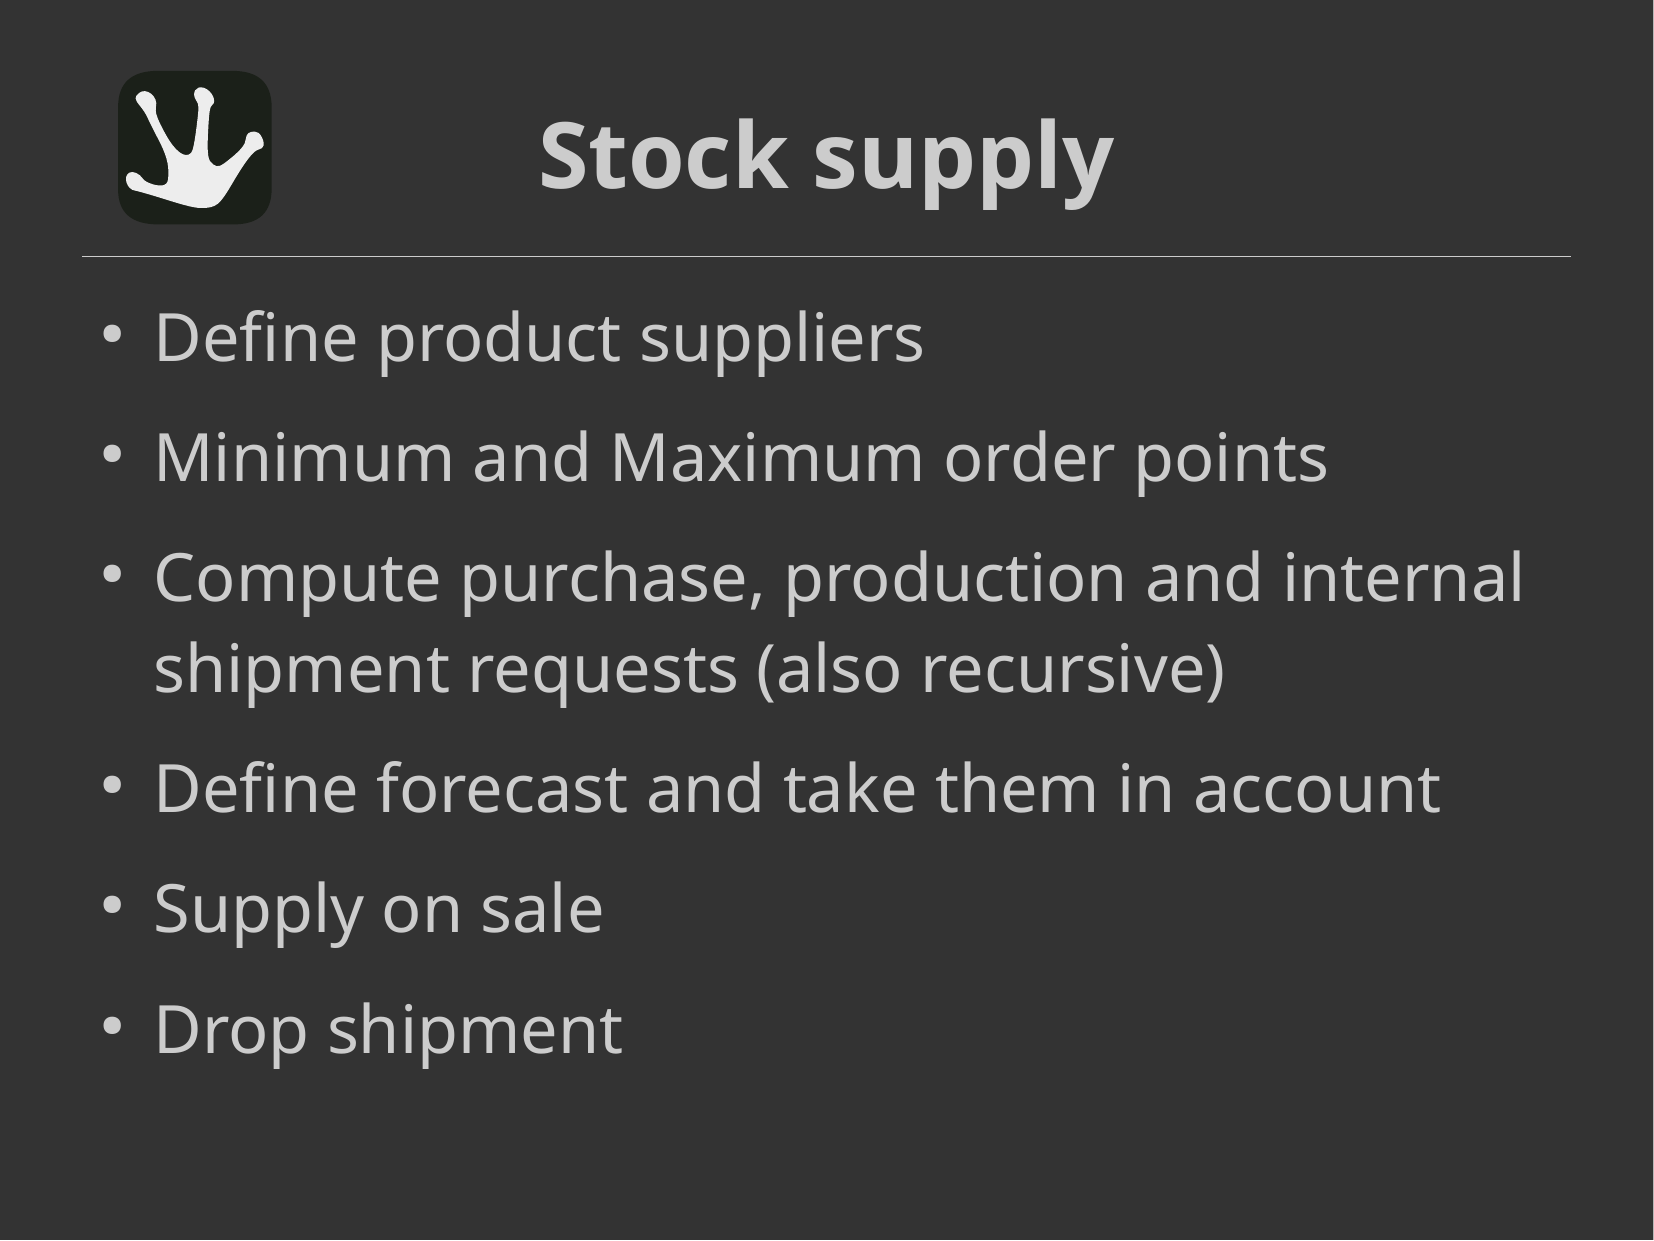

# Stock supply
Define product suppliers
Minimum and Maximum order points
Compute purchase, production and internal shipment requests (also recursive)
Define forecast and take them in account
Supply on sale
Drop shipment